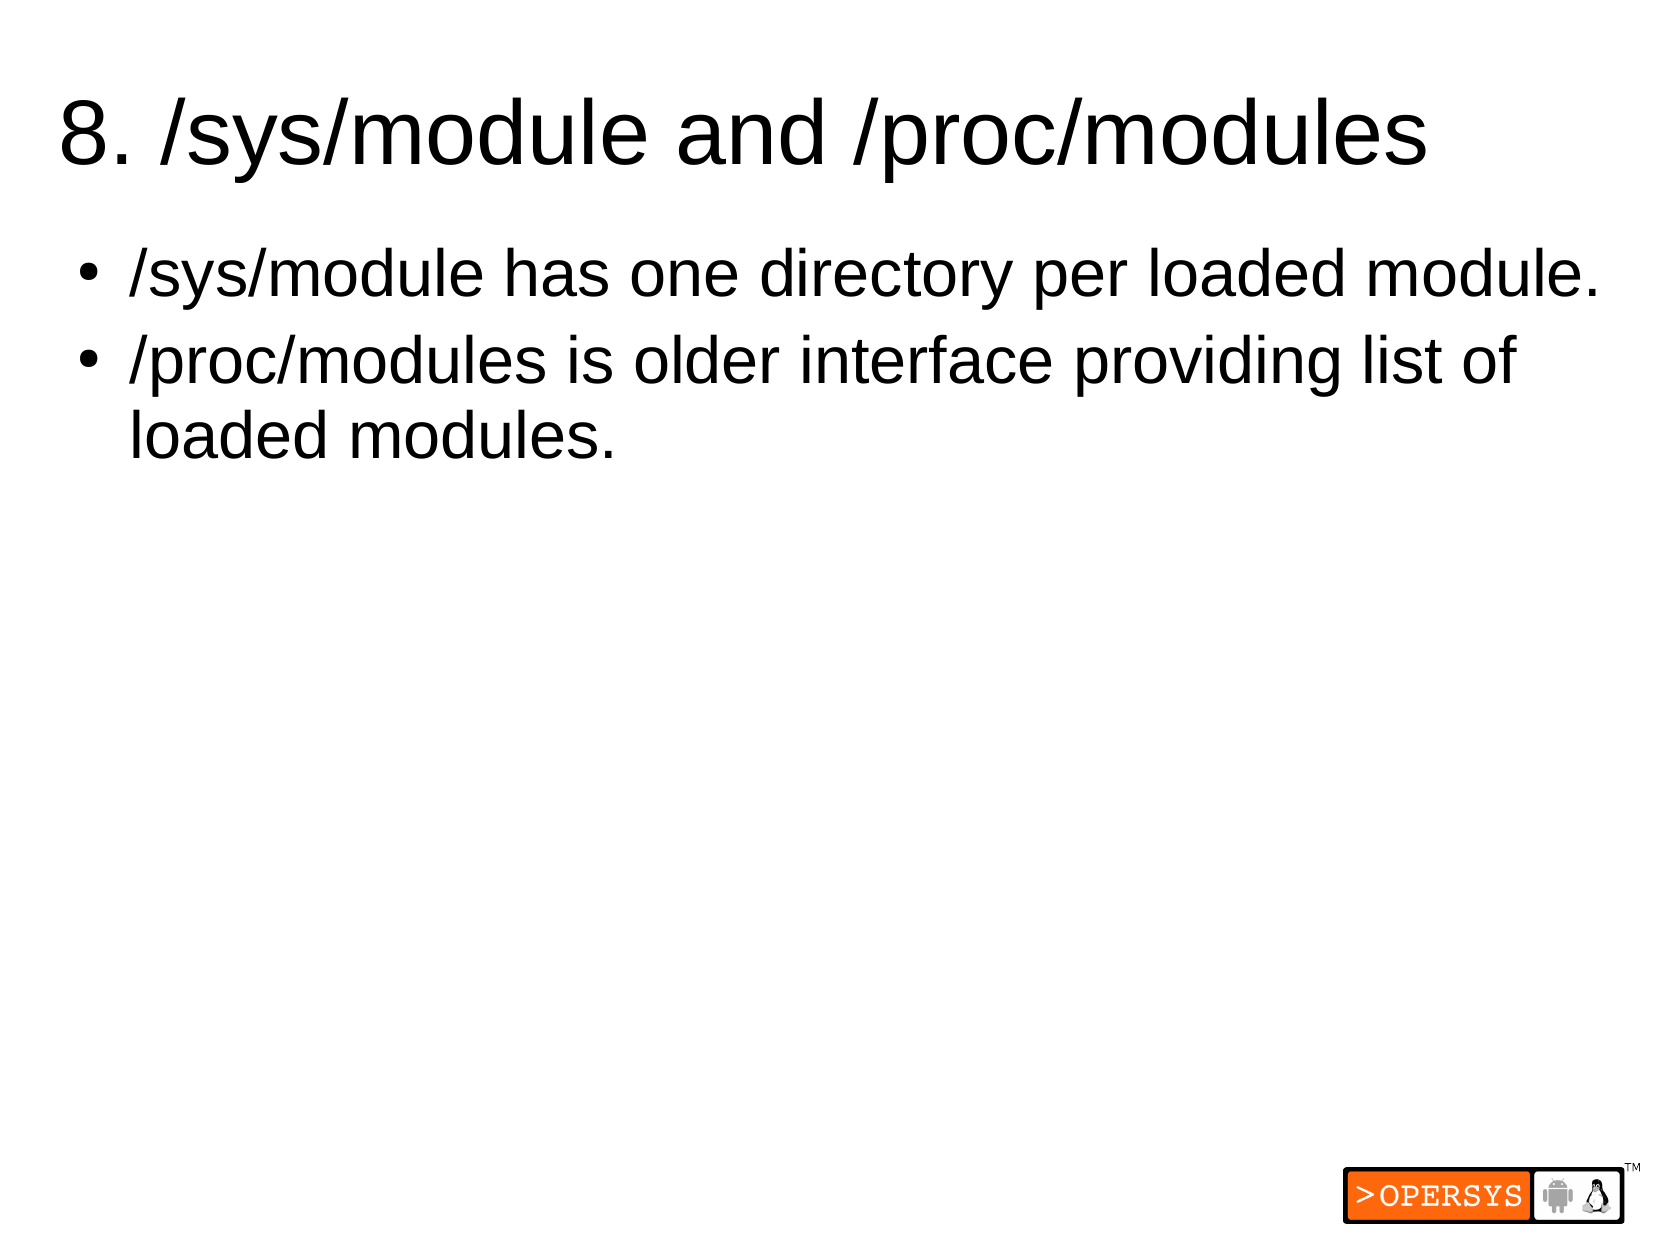

# 8. /sys/module and /proc/modules
/sys/module has one directory per loaded module.
/proc/modules is older interface providing list of loaded modules.